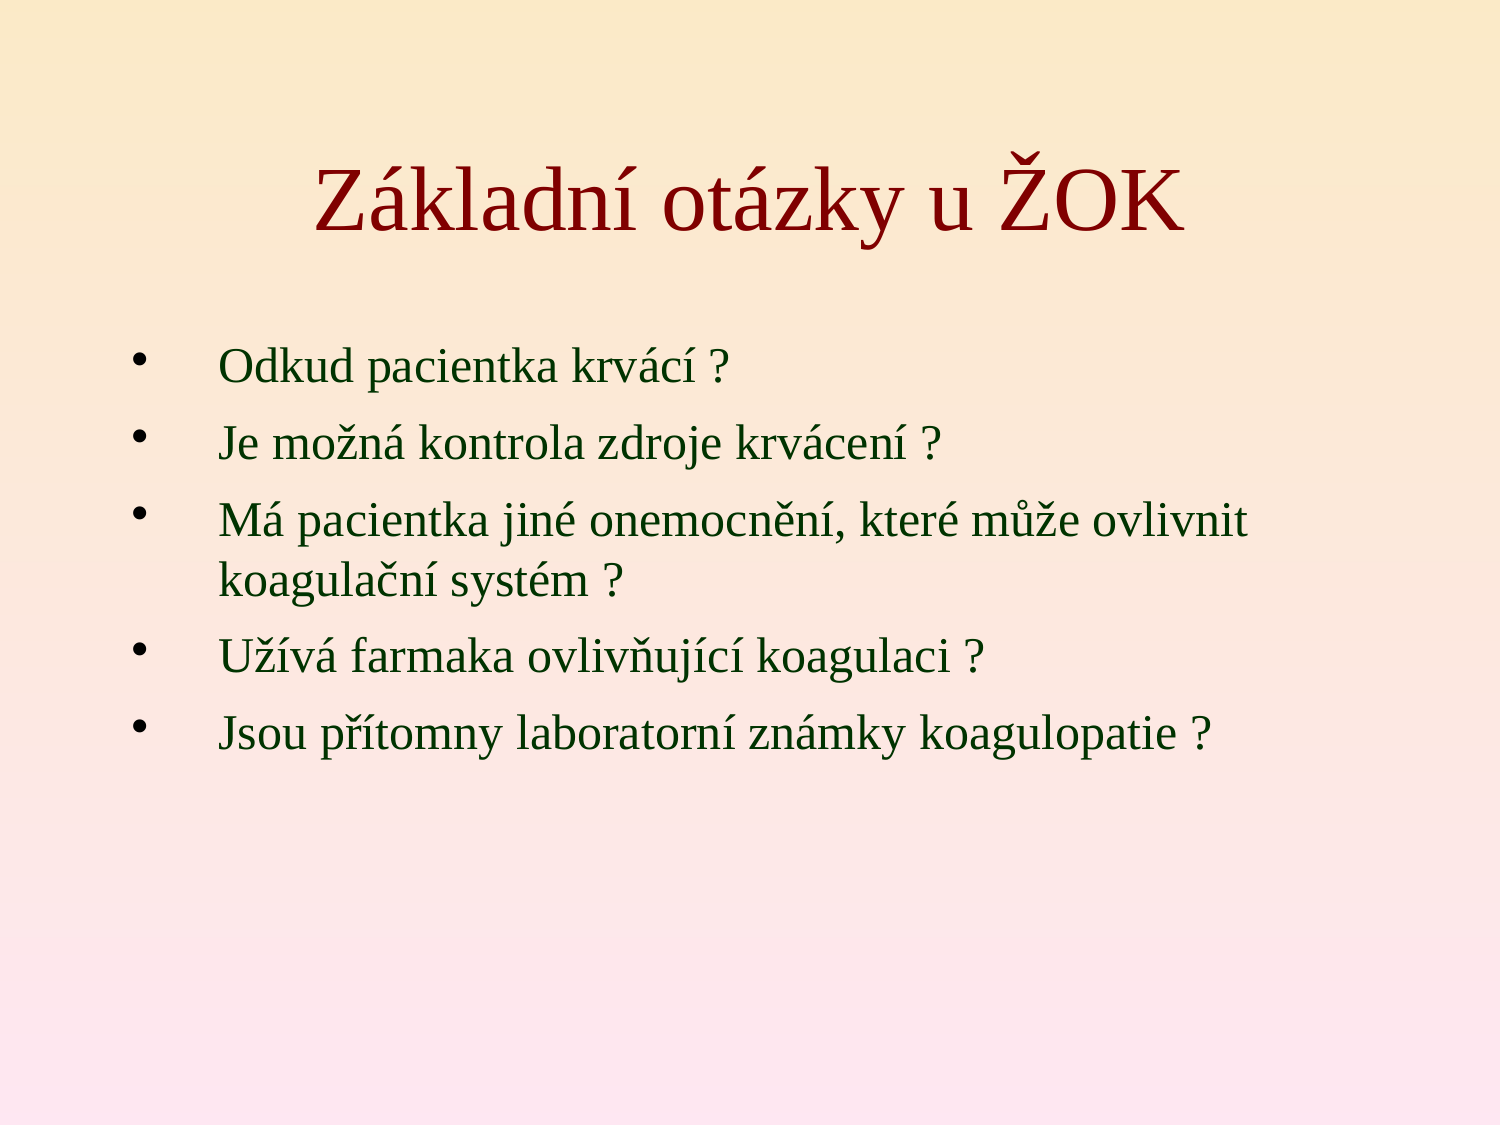

# Základní otázky u ŽOK
Odkud pacientka krvácí ?
Je možná kontrola zdroje krvácení ?
Má pacientka jiné onemocnění, které může ovlivnit koagulační systém ?
Užívá farmaka ovlivňující koagulaci ?
Jsou přítomny laboratorní známky koagulopatie ?